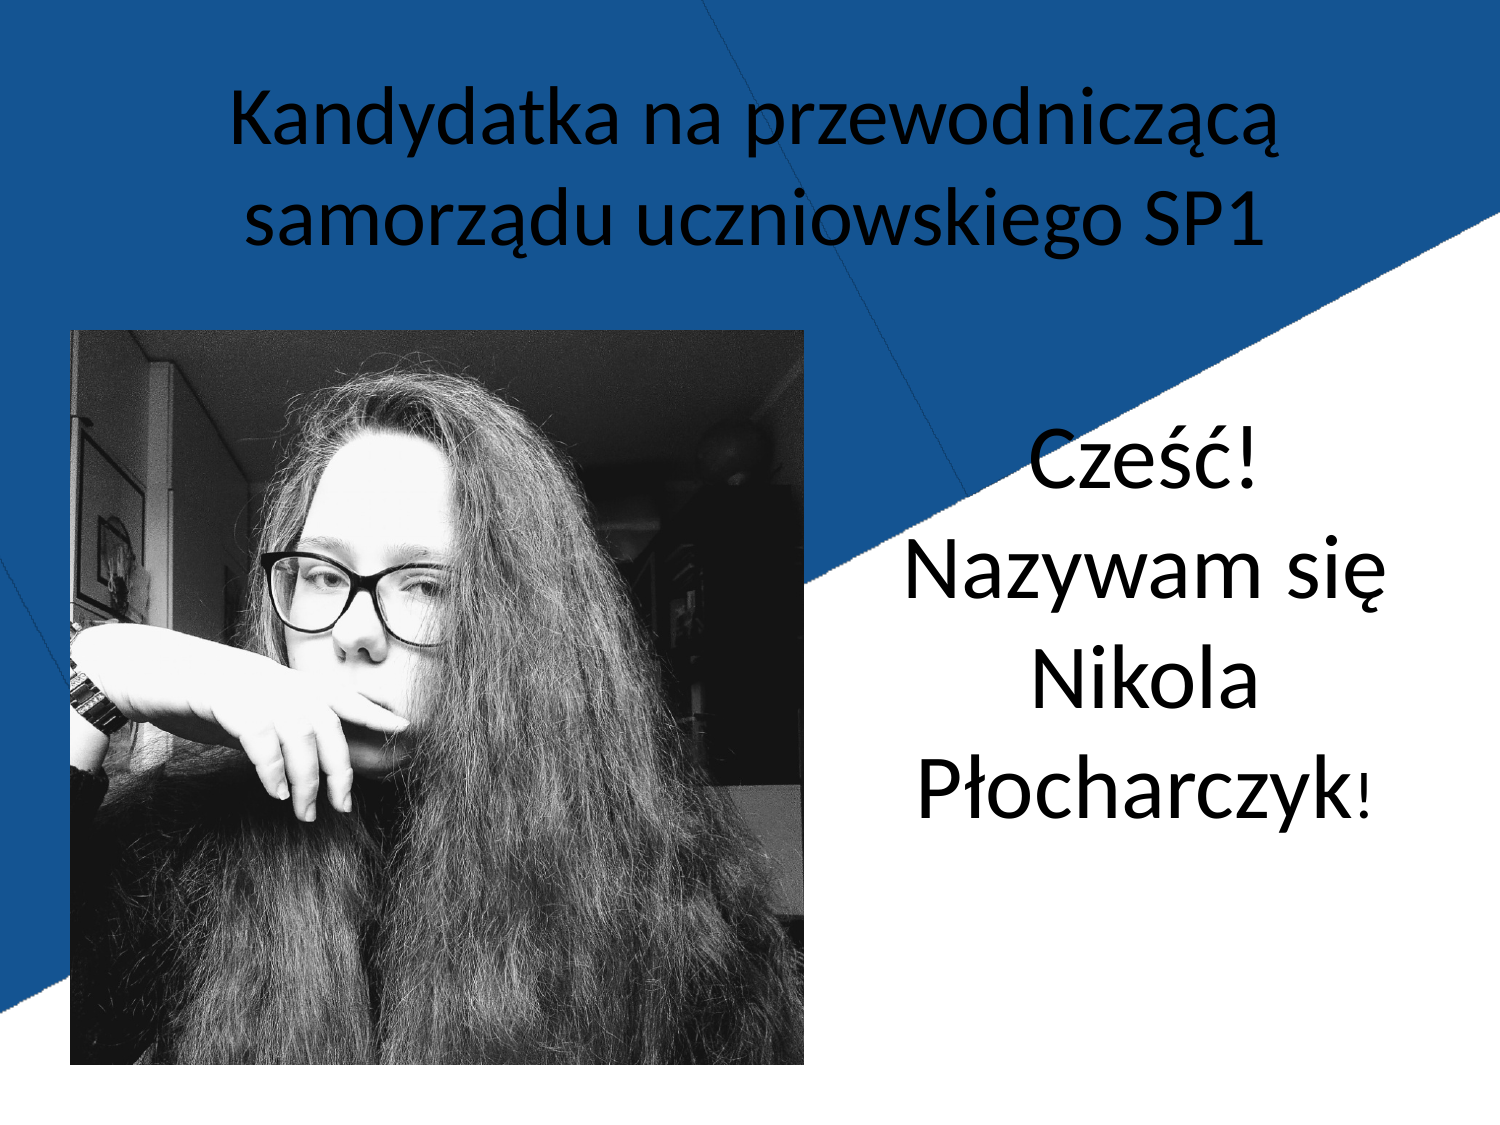

# Kandydatka na przewodniczącą samorządu uczniowskiego SP1
Cześć! Nazywam się Nikola Płocharczyk!